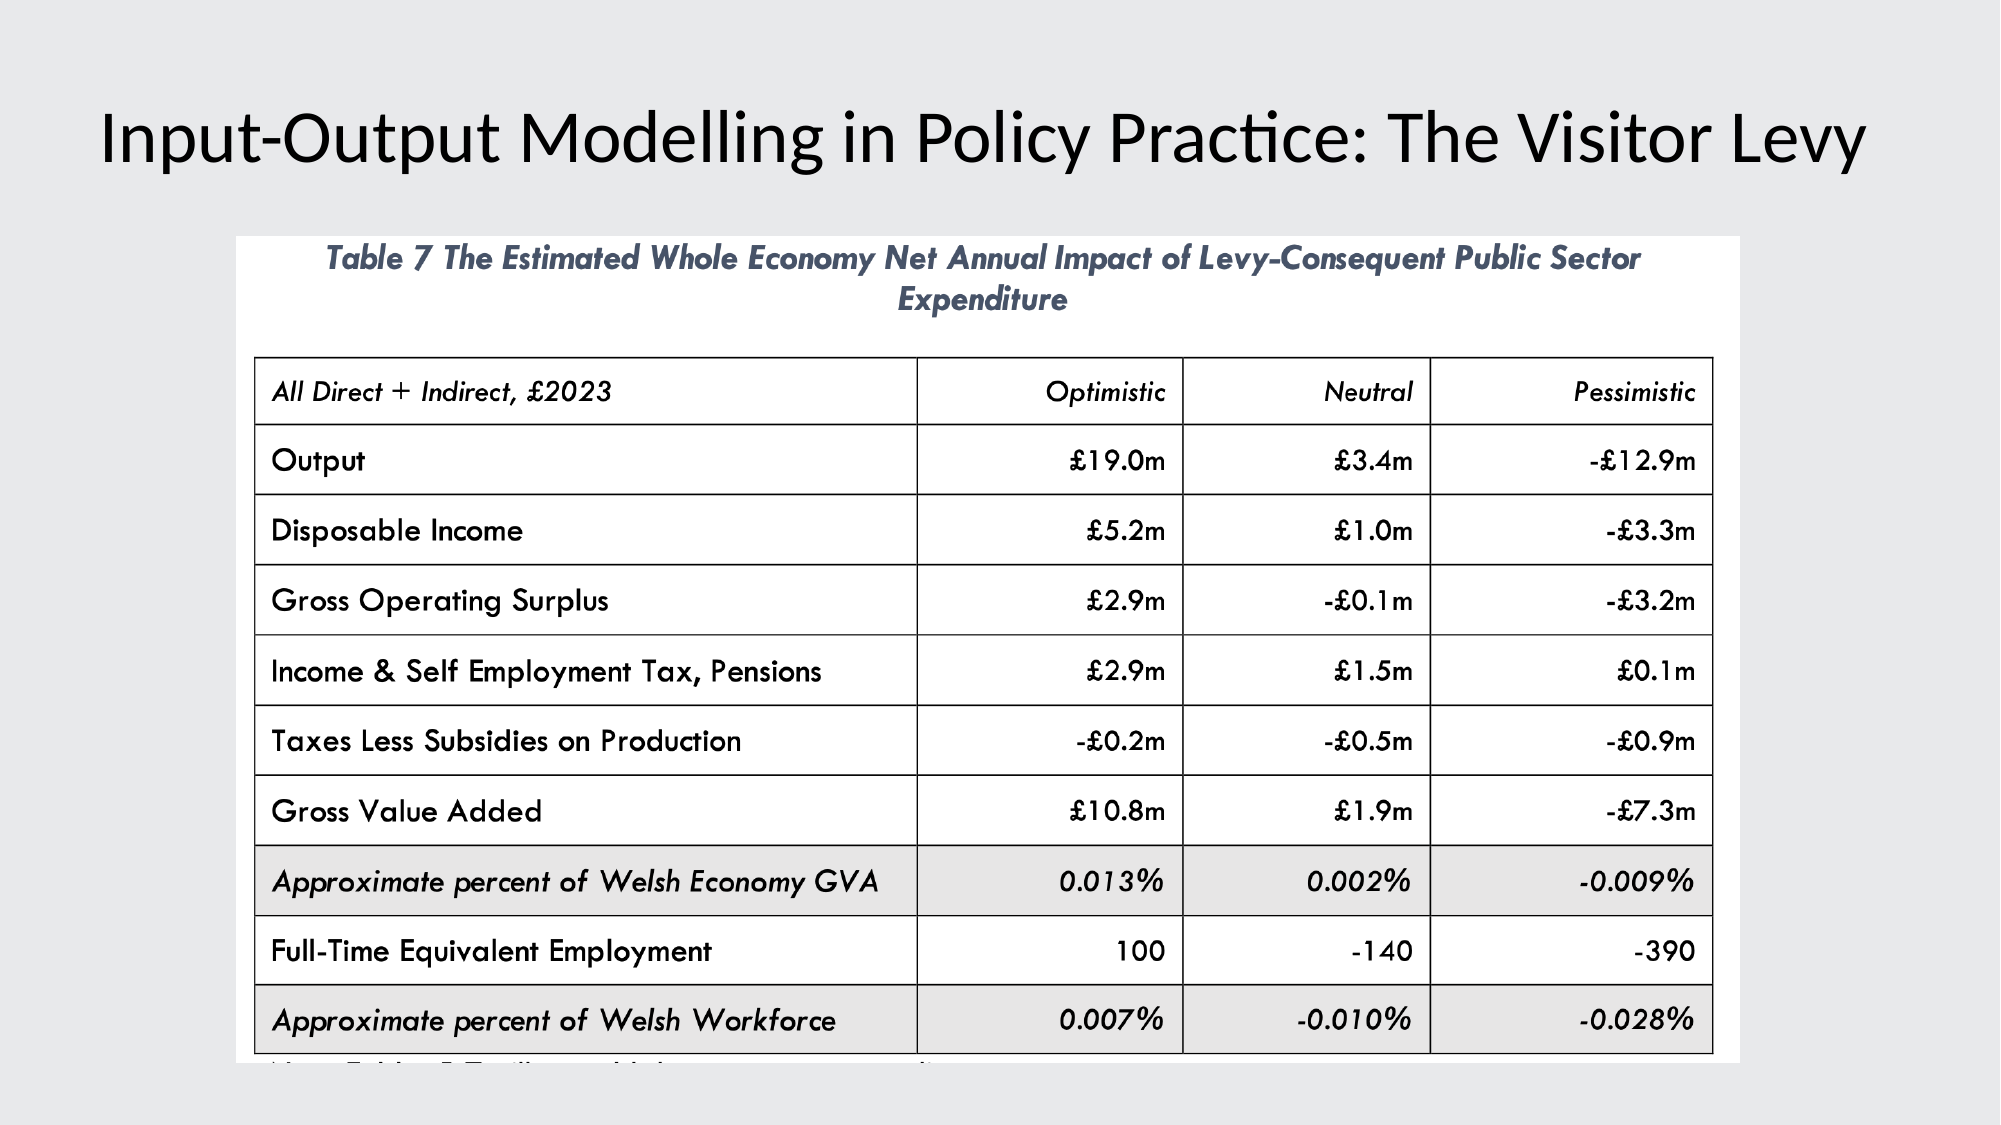

# Input-Output Modelling in Policy Practice: The Visitor Levy